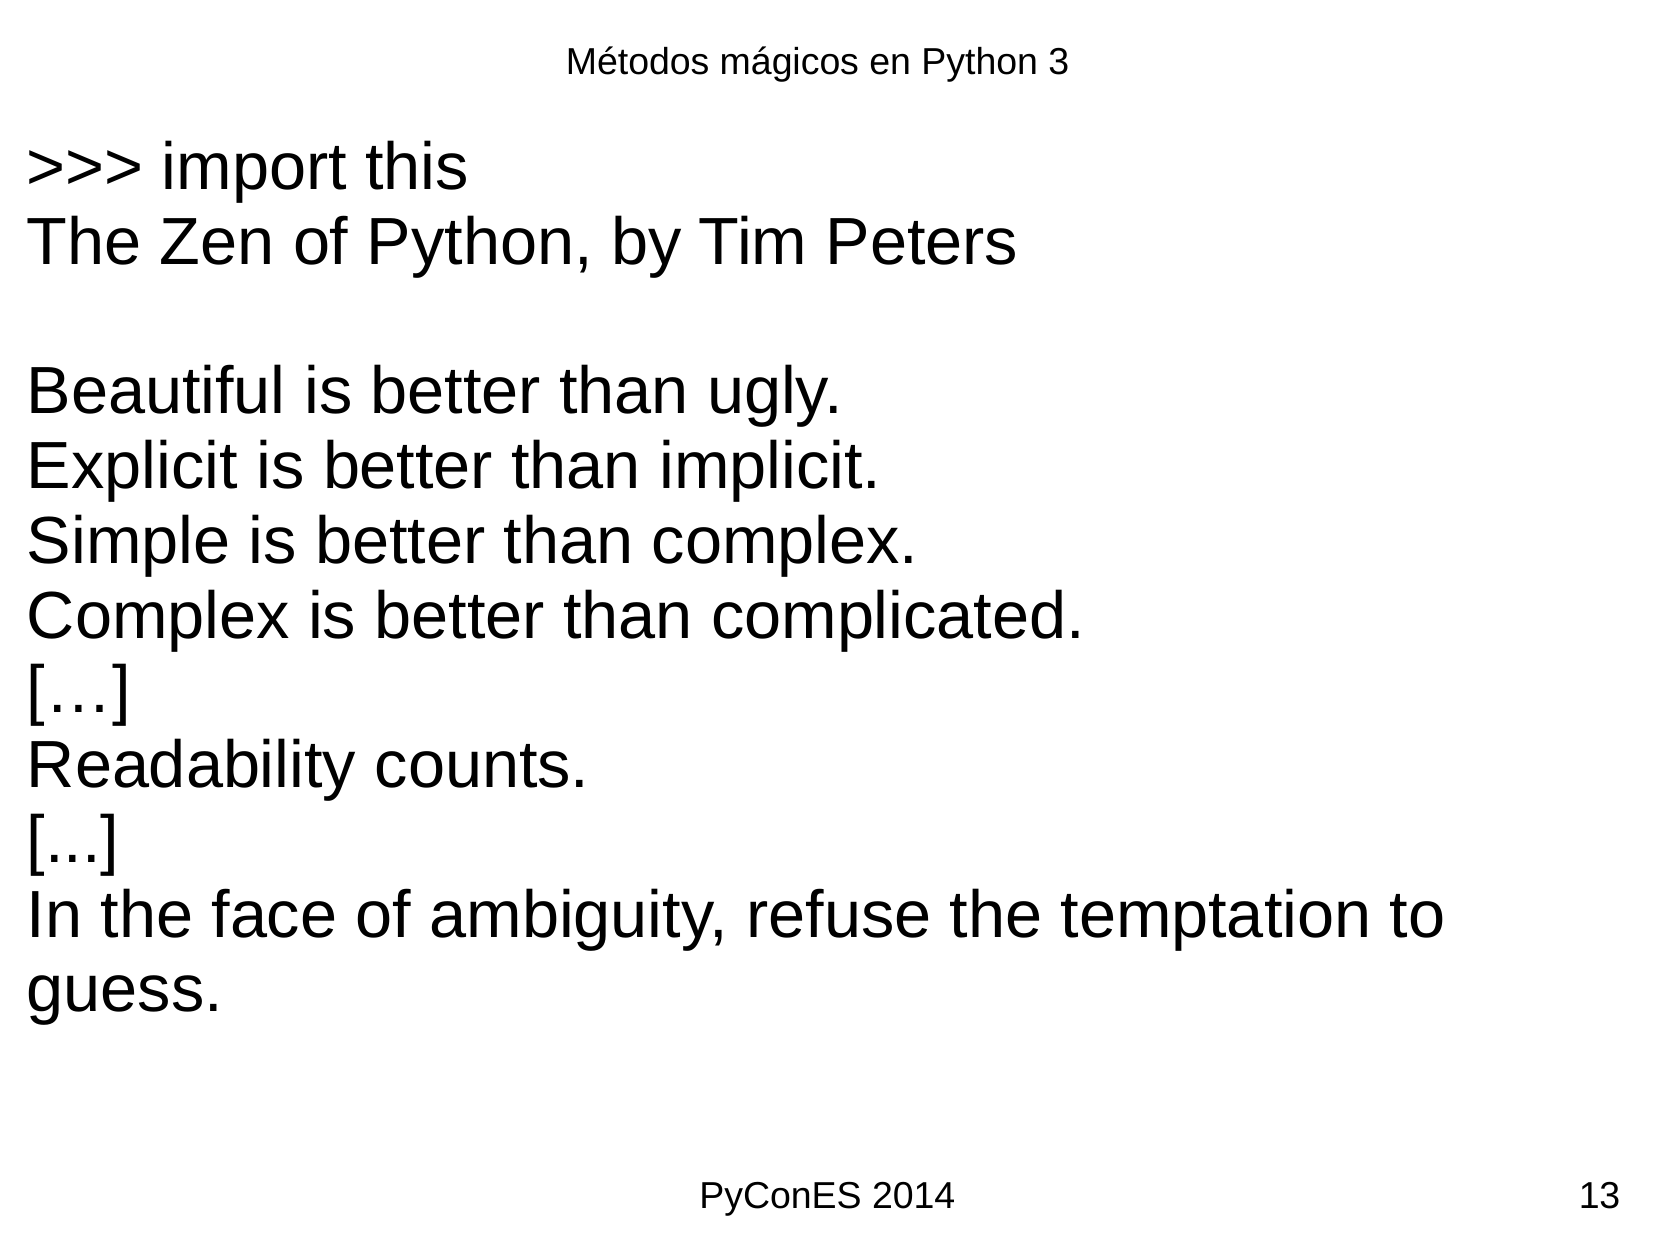

# >>> import this
The Zen of Python, by Tim Peters
Beautiful is better than ugly.
Explicit is better than implicit.
Simple is better than complex.
Complex is better than complicated.
[…]
Readability counts.
[...]
In the face of ambiguity, refuse the temptation to guess.
Métodos mágicos en Python 3
PyConES 2014
13